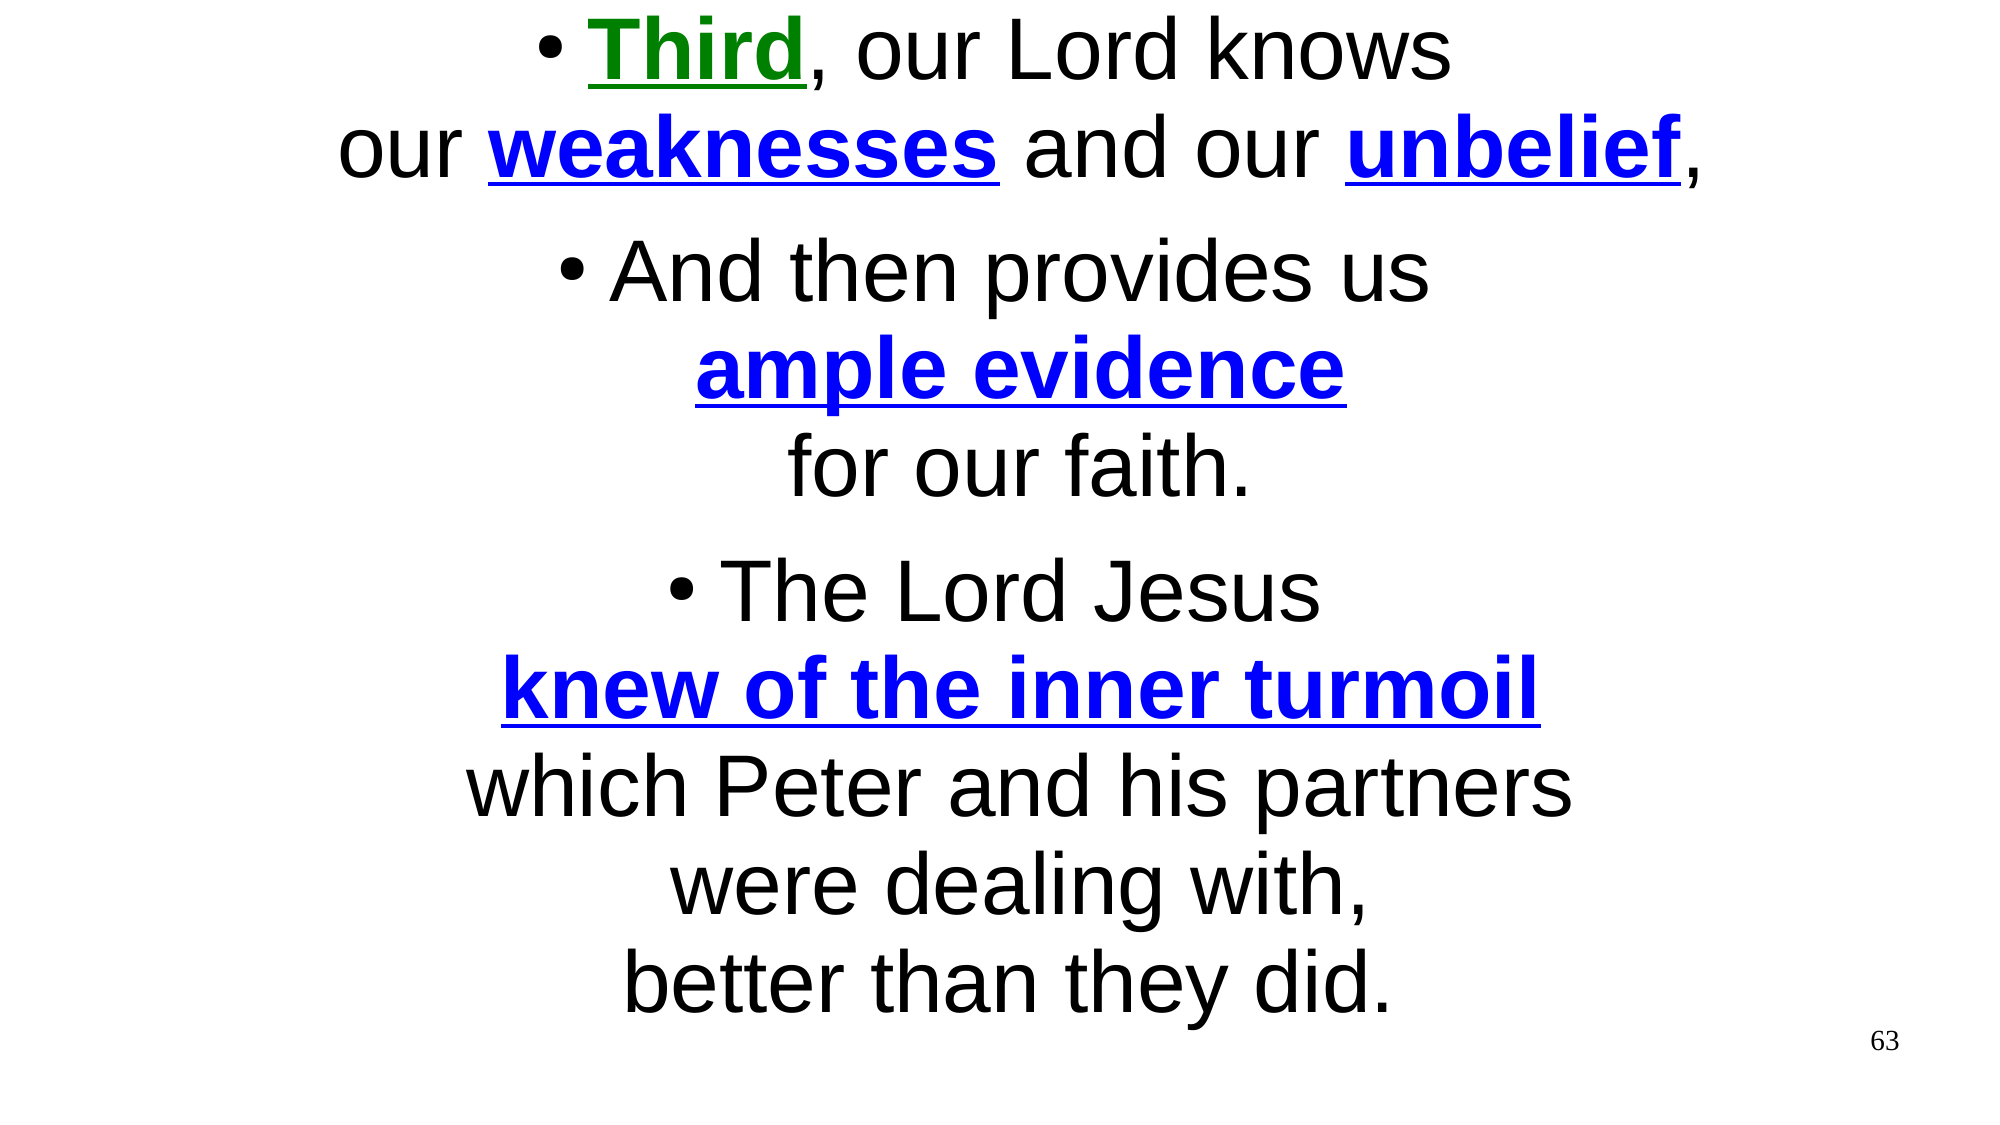

# Third, our Lord knows our weaknesses and our unbelief,
And then provides us
ample evidence
for our faith.
The Lord Jesus
knew of the inner turmoil
which Peter and his partners
were dealing with,
better than they did.
63